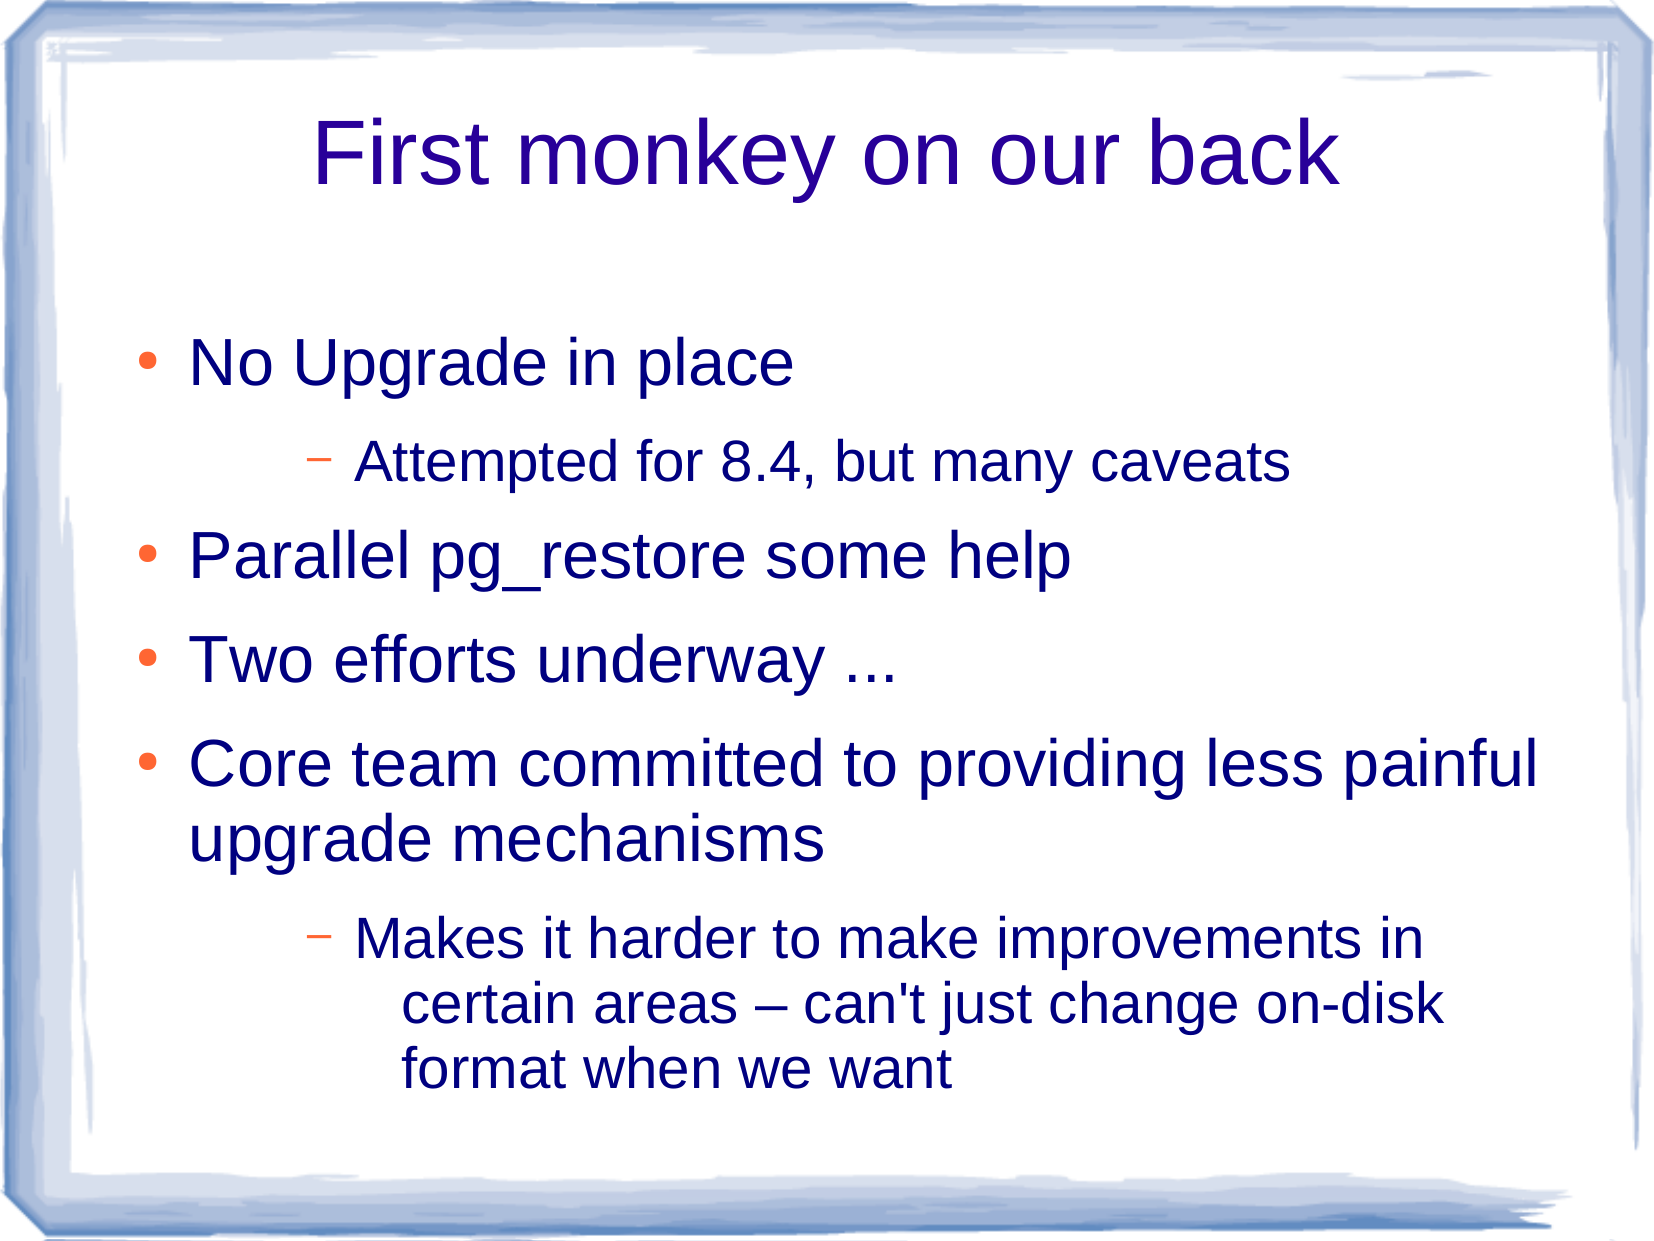

# First monkey on our back
No Upgrade in place
Attempted for 8.4, but many caveats
Parallel pg_restore some help
Two efforts underway ...
Core team committed to providing less painful upgrade mechanisms
Makes it harder to make improvements in certain areas – can't just change on-disk format when we want